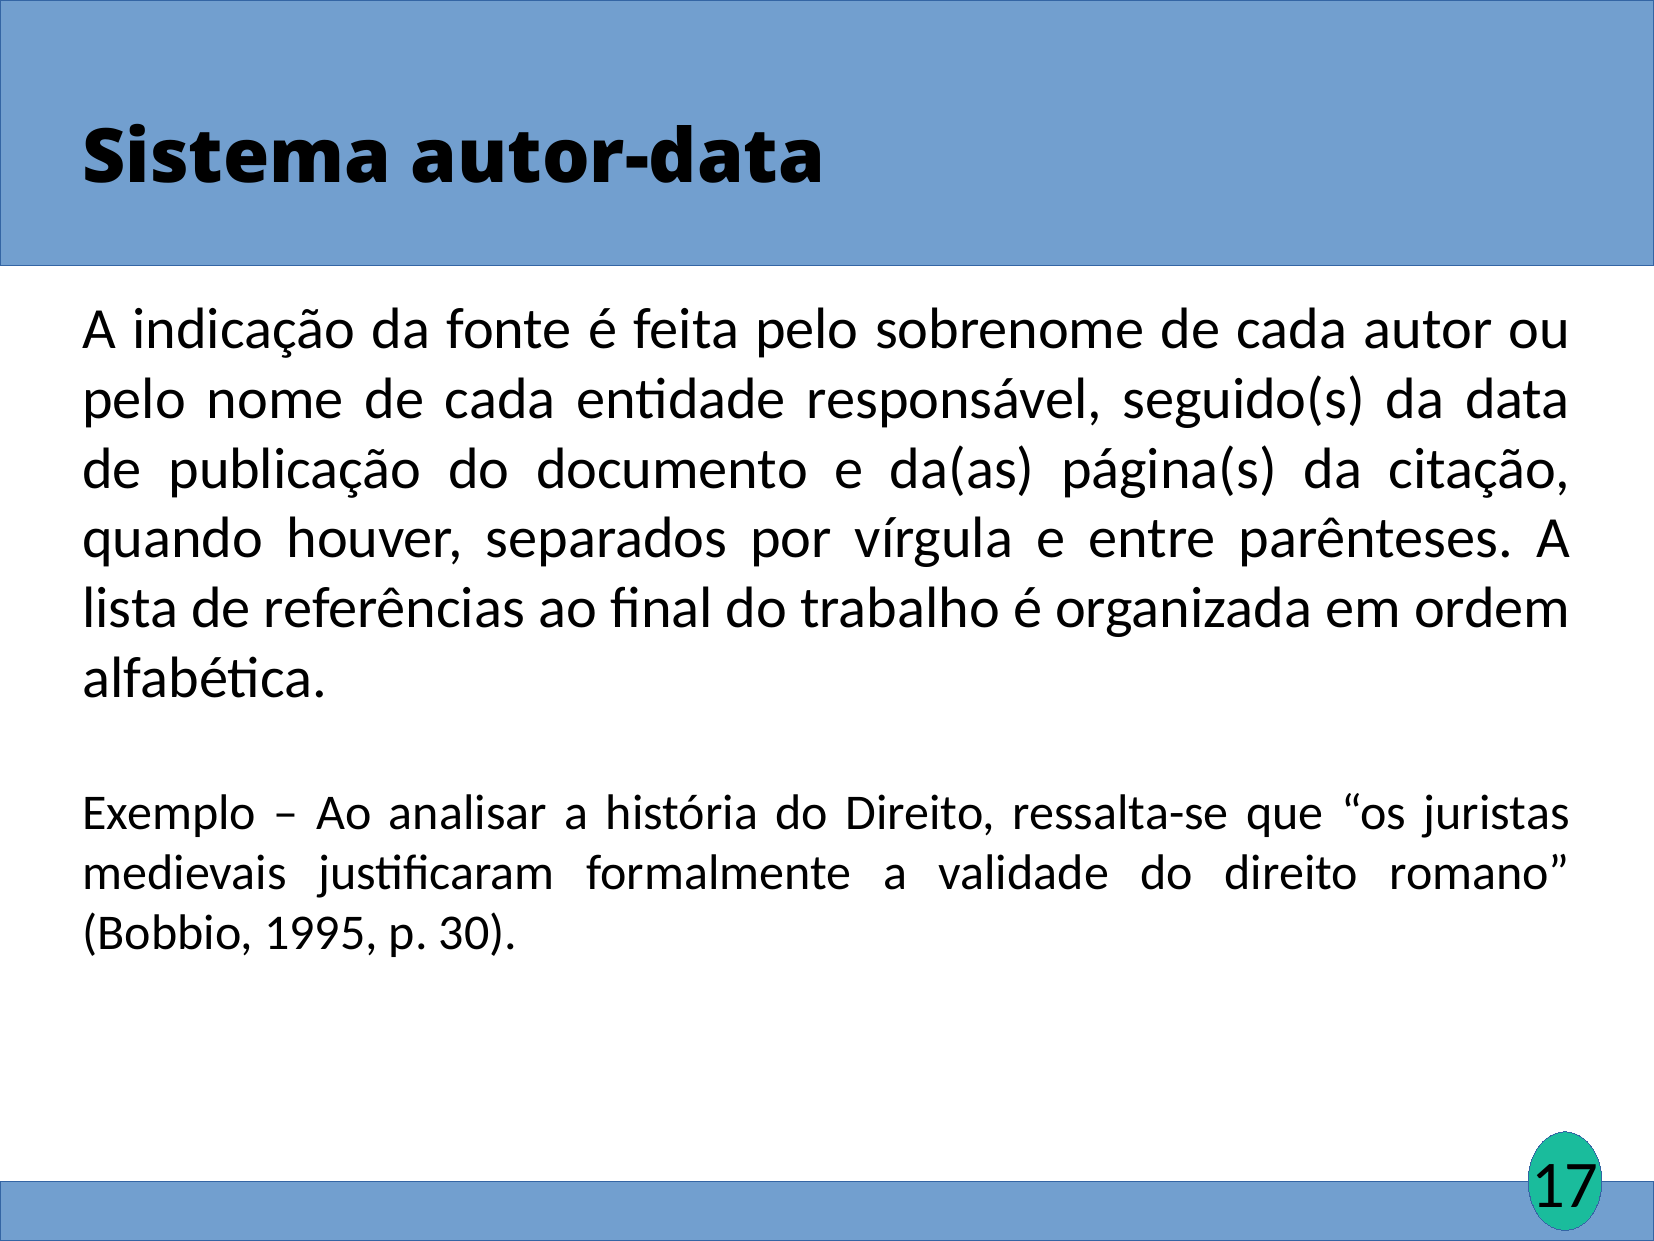

# Sistema autor-data
A indicação da fonte é feita pelo sobrenome de cada autor ou pelo nome de cada entidade responsável, seguido(s) da data de publicação do documento e da(as) página(s) da citação, quando houver, separados por vírgula e entre parênteses. A lista de referências ao final do trabalho é organizada em ordem alfabética.
Exemplo – Ao analisar a história do Direito, ressalta-se que “os juristas medievais justificaram formalmente a validade do direito romano” (Bobbio, 1995, p. 30).